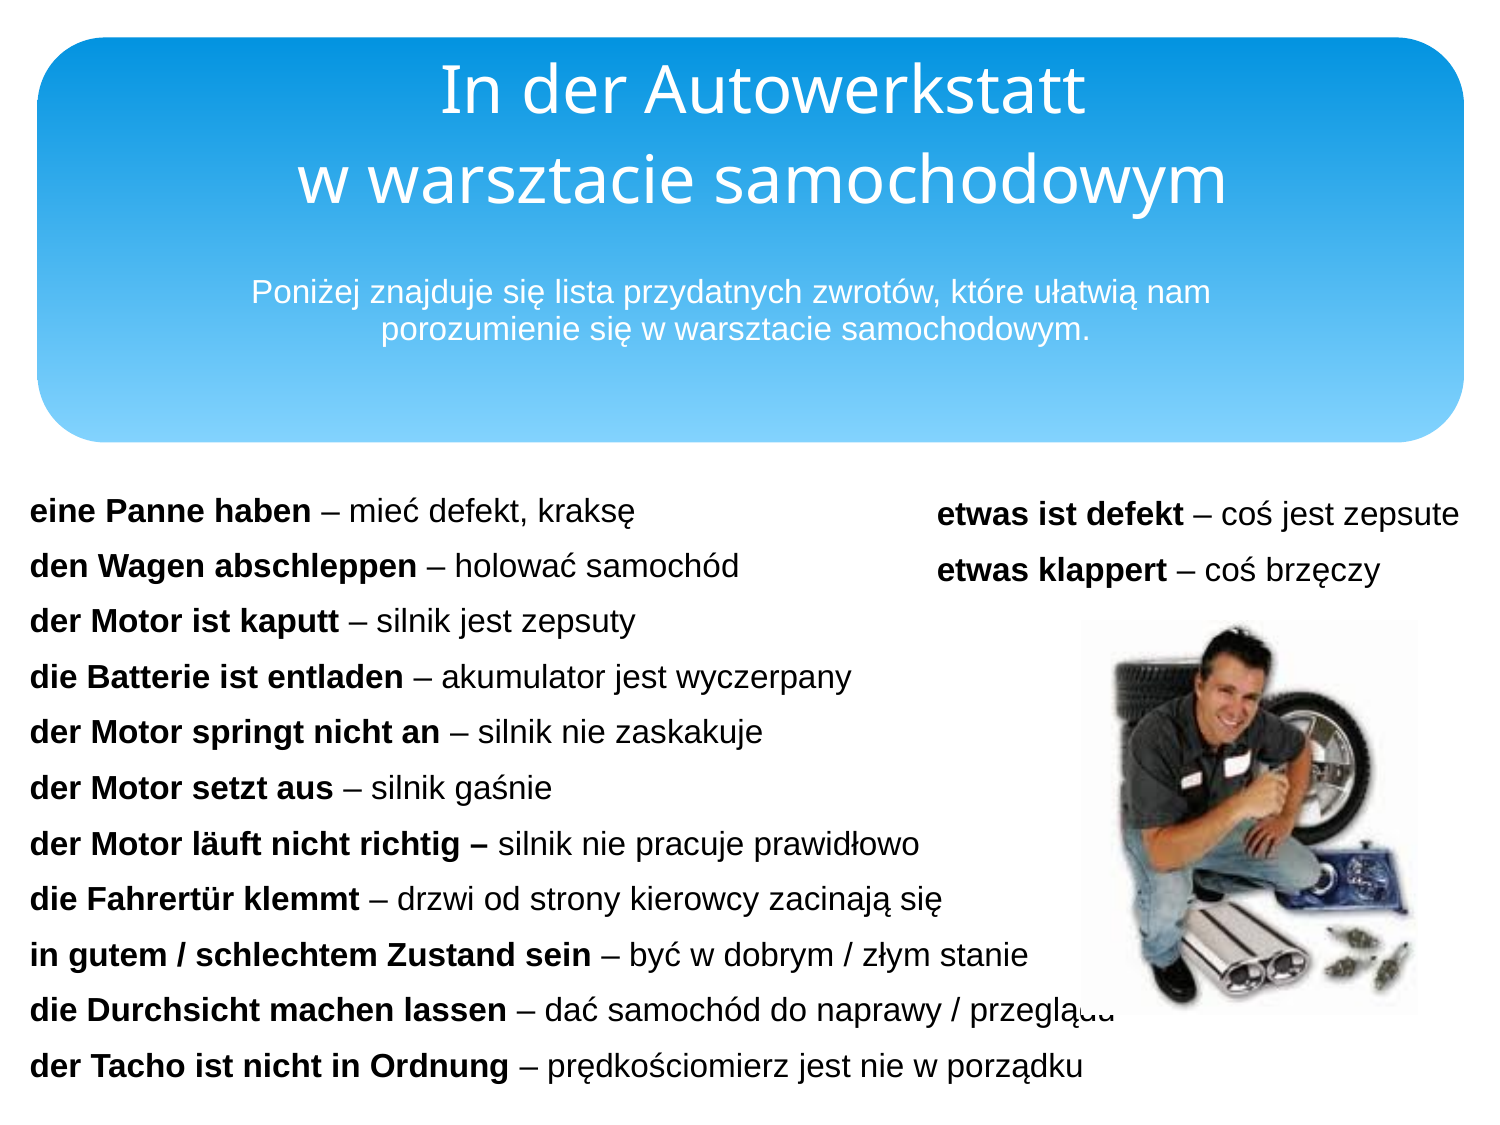

# In der Autowerkstatt w warsztacie samochodowym
Poniżej znajduje się lista przydatnych zwrotów, które ułatwią nam
porozumienie się w warsztacie samochodowym.
etwas ist defekt – coś jest zepsute
etwas klappert – coś brzęczy
eine Panne haben – mieć defekt, kraksę
den Wagen abschleppen – holować samochód
der Motor ist kaputt – silnik jest zepsuty
die Batterie ist entladen – akumulator jest wyczerpany
der Motor springt nicht an – silnik nie zaskakuje
der Motor setzt aus – silnik gaśnie
der Motor läuft nicht richtig – silnik nie pracuje prawidłowo
die Fahrertür klemmt – drzwi od strony kierowcy zacinają się
in gutem / schlechtem Zustand sein – być w dobrym / złym stanie
die Durchsicht machen lassen – dać samochód do naprawy / przeglądu
der Tacho ist nicht in Ordnung – prędkościomierz jest nie w porządku